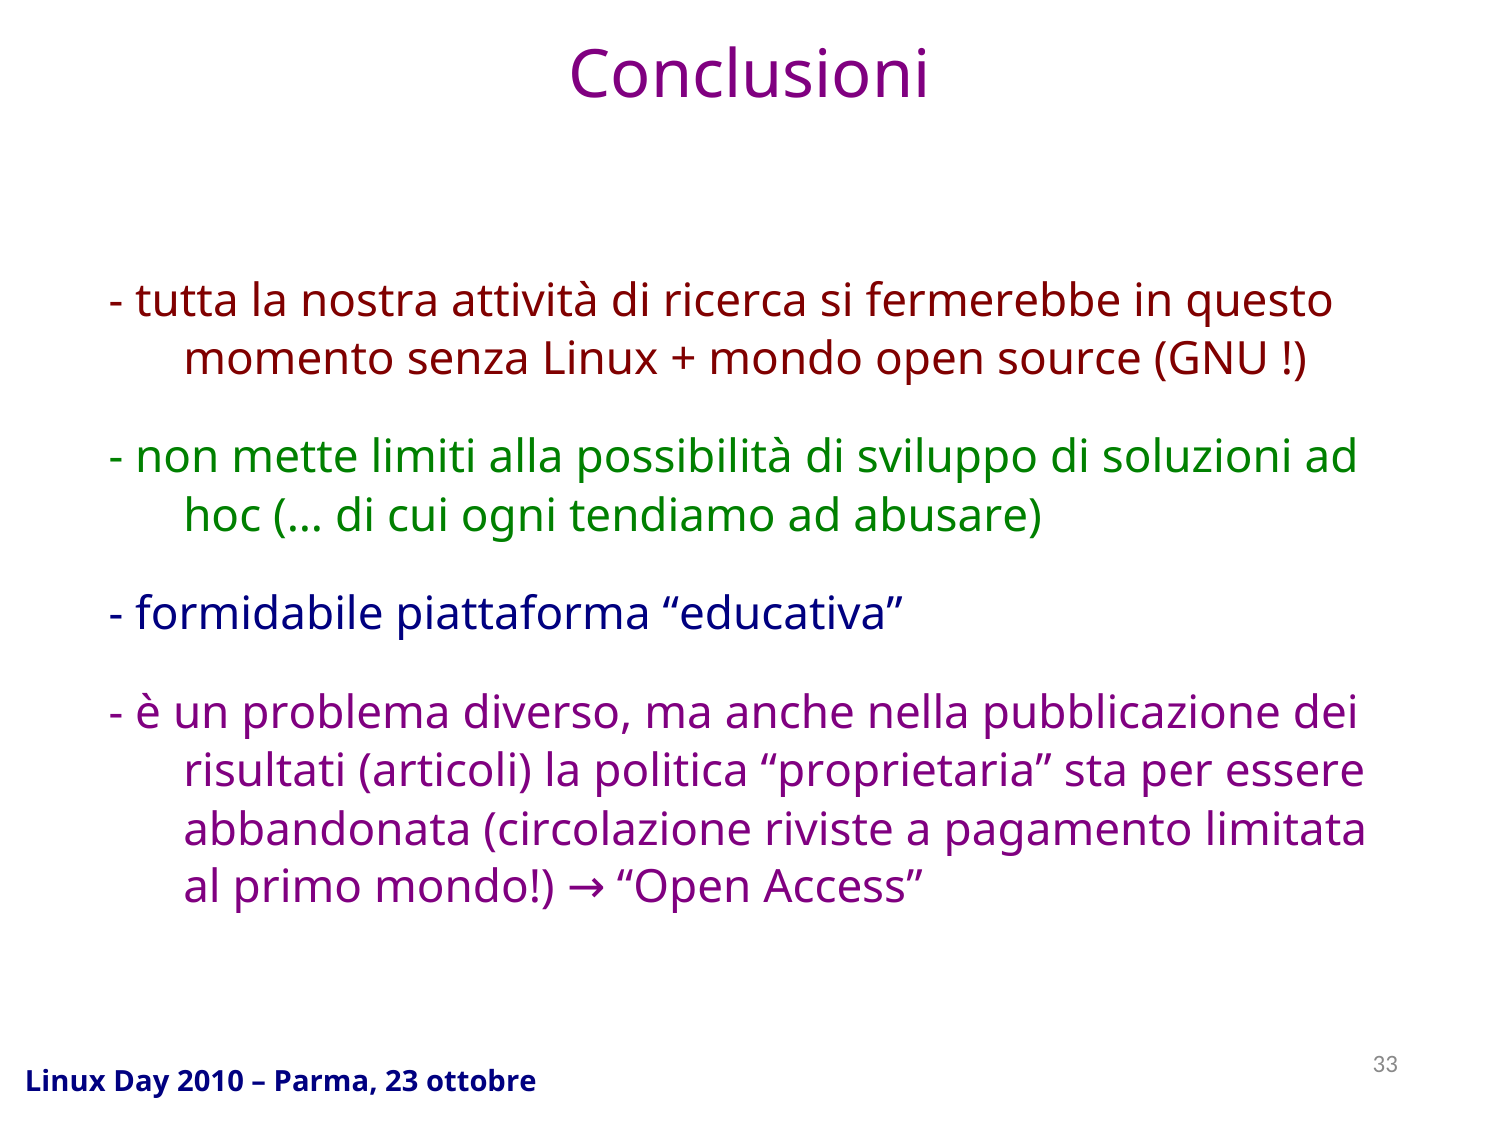

Conclusioni
# - tutta la nostra attività di ricerca si fermerebbe in questo momento senza Linux + mondo open source (GNU !)
- non mette limiti alla possibilità di sviluppo di soluzioni ad hoc (… di cui ogni tendiamo ad abusare)
- formidabile piattaforma “educativa”
- è un problema diverso, ma anche nella pubblicazione dei risultati (articoli) la politica “proprietaria” sta per essere abbandonata (circolazione riviste a pagamento limitata al primo mondo!) → “Open Access”
33